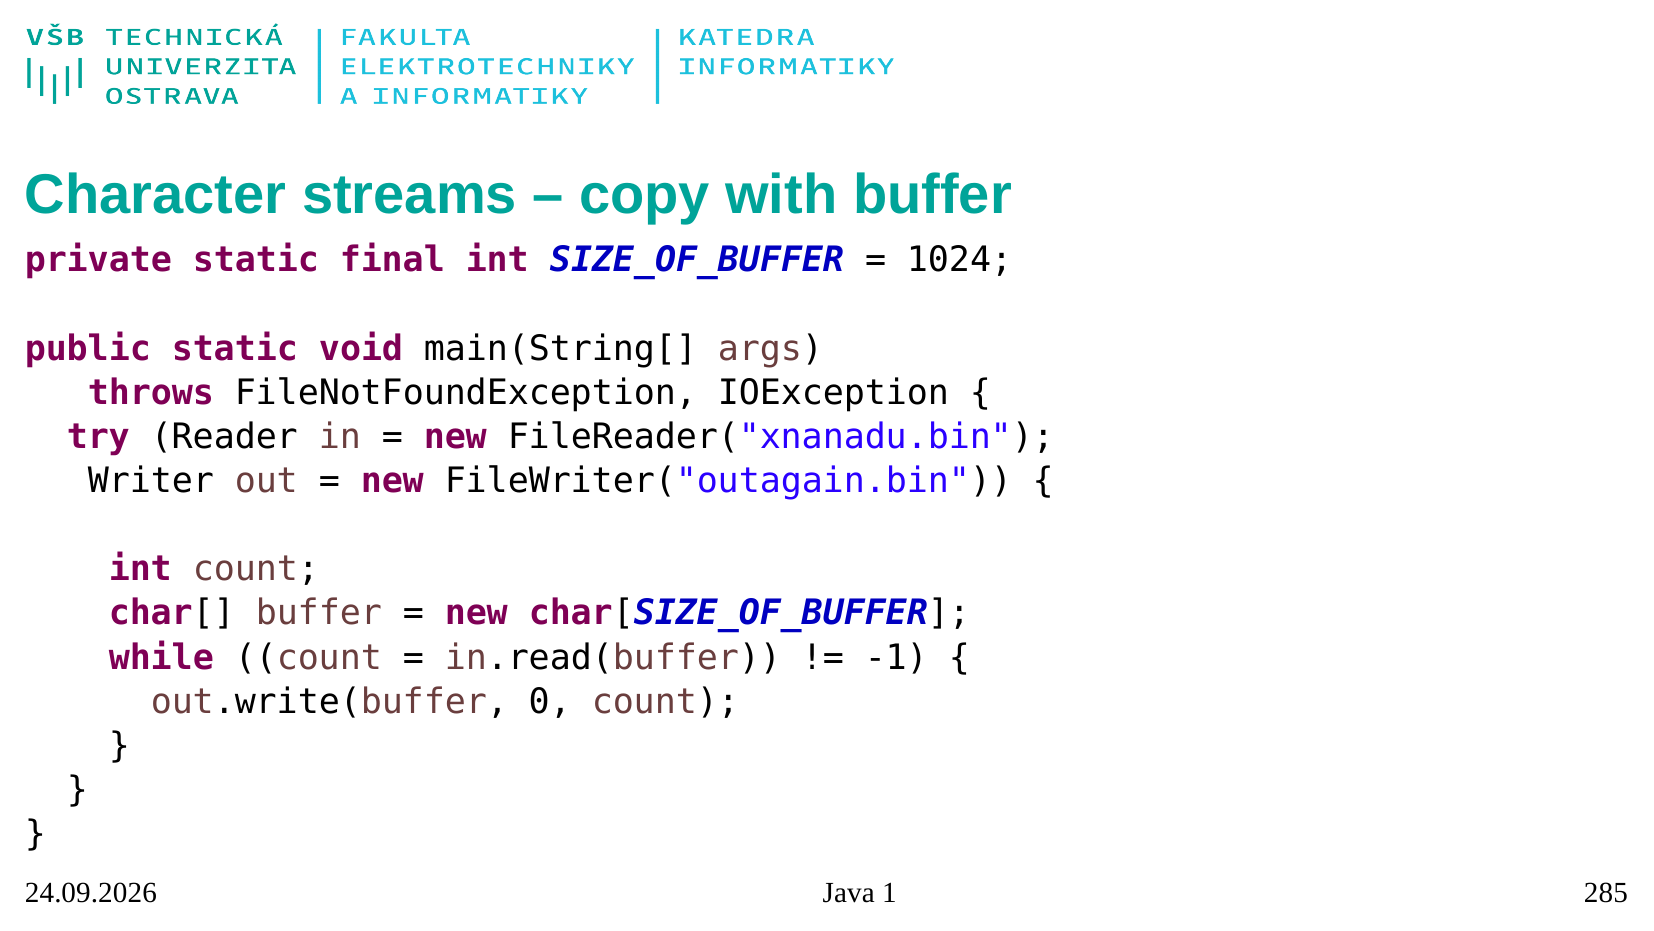

# Character streams – copy with buffer
private static final int SIZE_OF_BUFFER = 1024;
public static void main(String[] args)
 throws FileNotFoundException, IOException {
 try (Reader in = new FileReader("xnanadu.bin");
 Writer out = new FileWriter("outagain.bin")) {
 int count;
 char[] buffer = new char[SIZE_OF_BUFFER];
 while ((count = in.read(buffer)) != -1) {
 out.write(buffer, 0, count);
 }
 }
}
Java 1
285